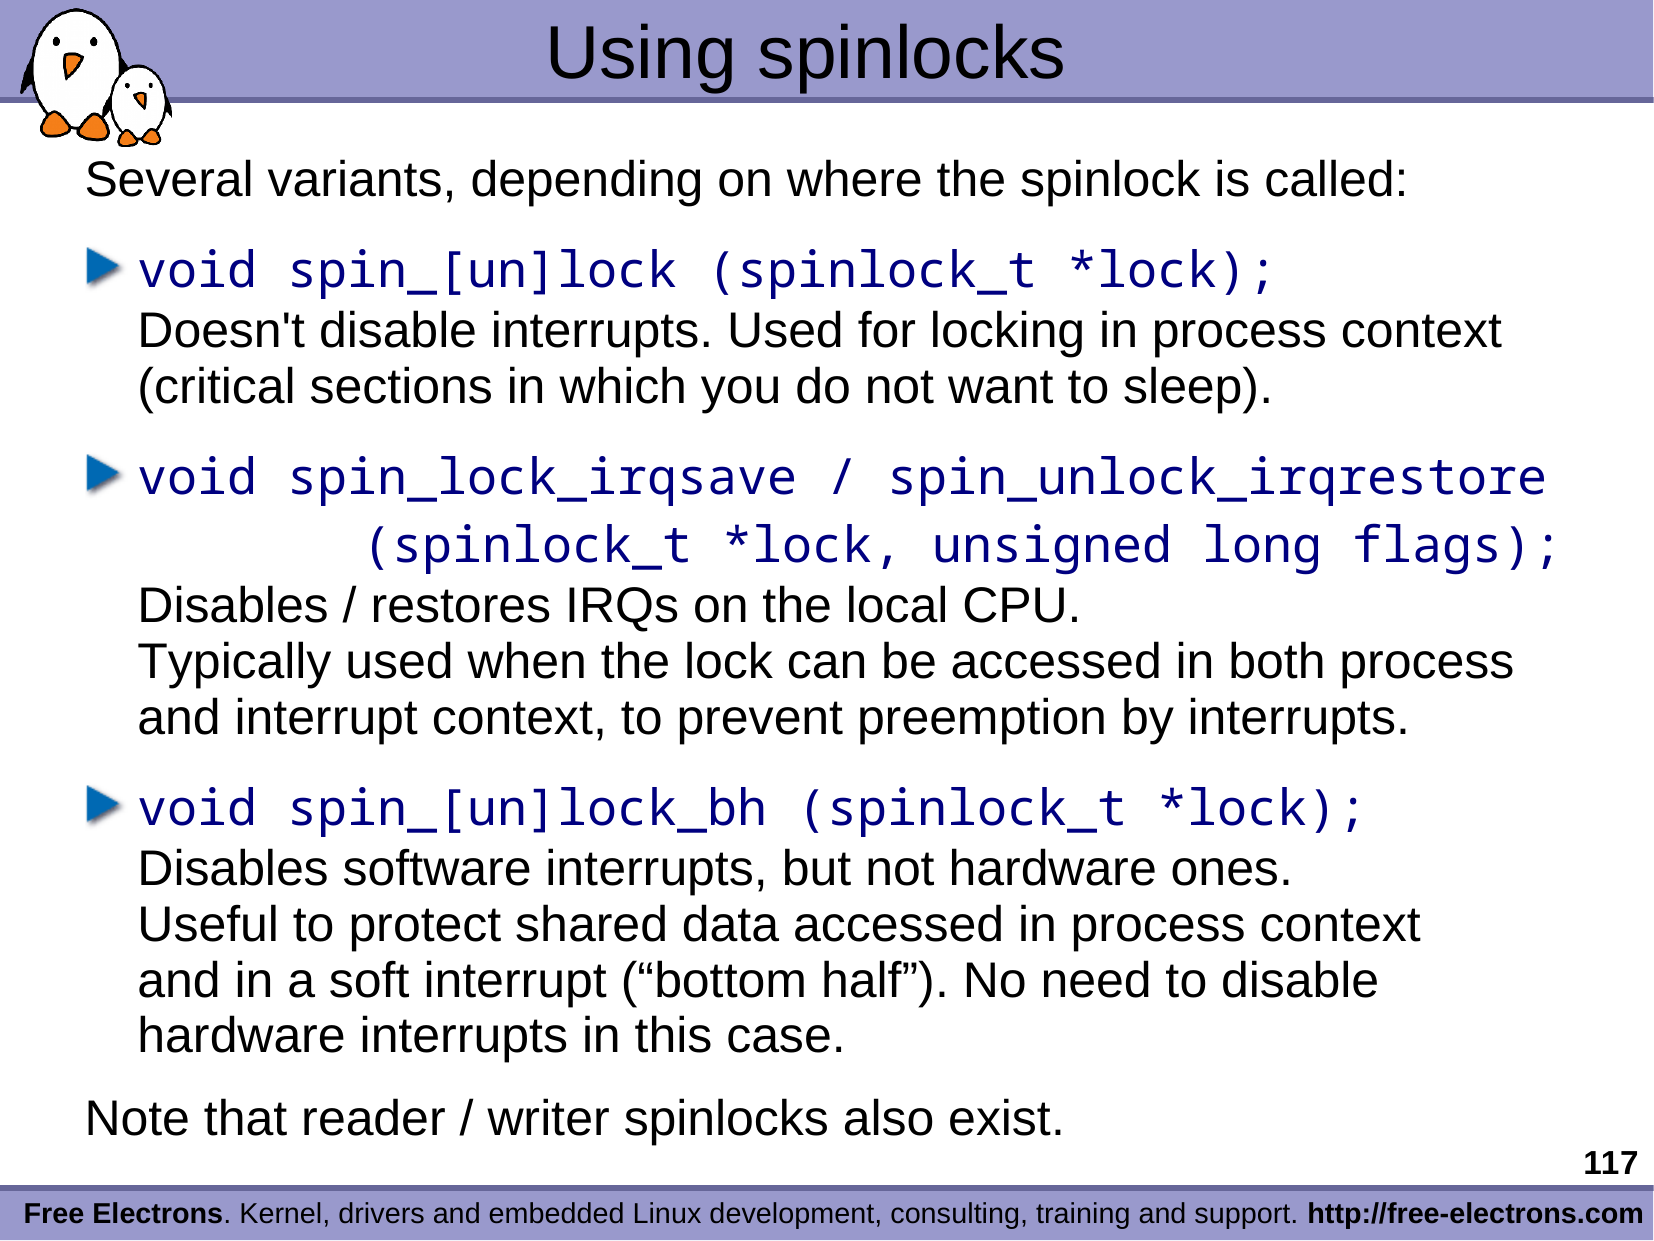

# Using spinlocks
Several variants, depending on where the spinlock is called:
void spin_[un]lock (spinlock_t *lock);
Doesn't disable interrupts. Used for locking in process context
(critical sections in which you do not want to sleep).
void spin_lock_irqsave / spin_unlock_irqrestore 			(spinlock_t *lock, unsigned long flags);
Disables / restores IRQs on the local CPU.
Typically used when the lock can be accessed in both process and interrupt context, to prevent preemption by interrupts.
void spin_[un]lock_bh (spinlock_t *lock);
Disables software interrupts, but not hardware ones.
Useful to protect shared data accessed in process context
and in a soft interrupt (“bottom half”). No need to disable hardware interrupts in this case.
Note that reader / writer spinlocks also exist.